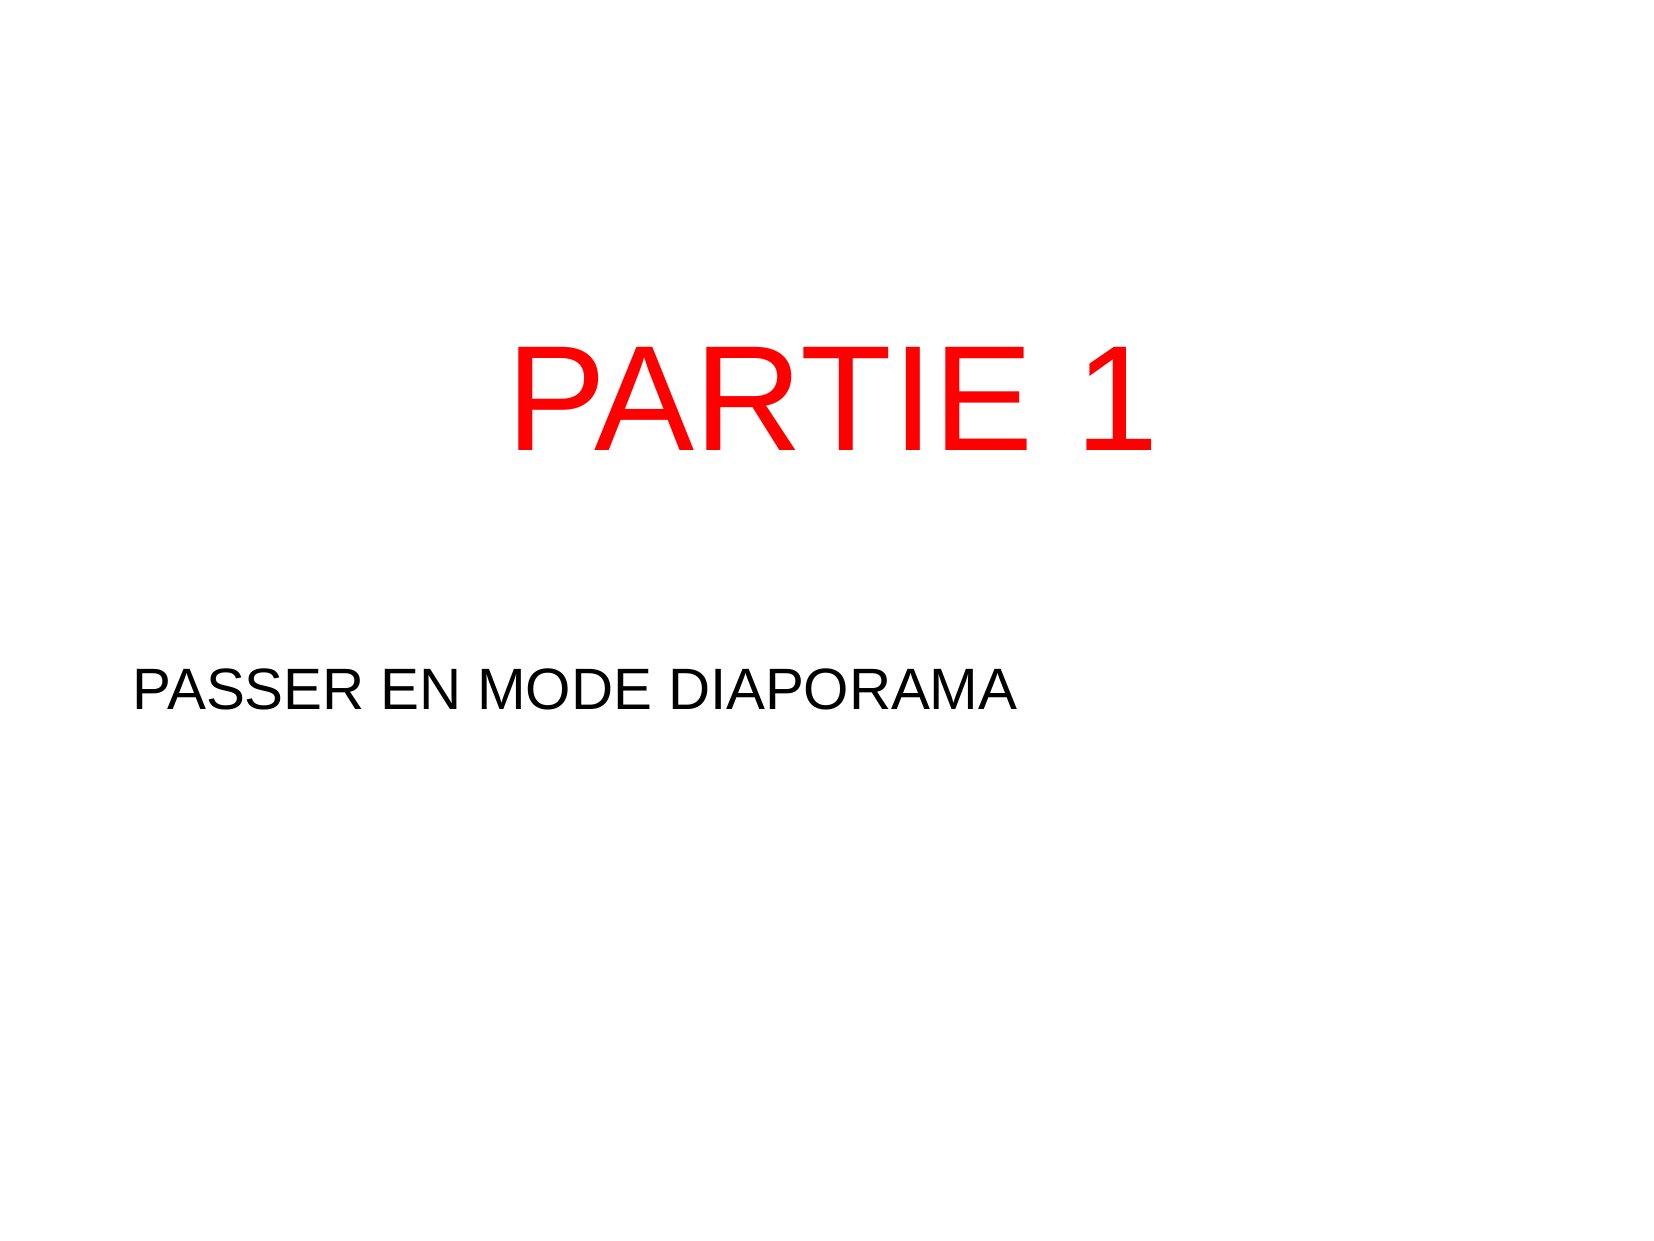

# PARTIE 1
PASSER EN MODE DIAPORAMA